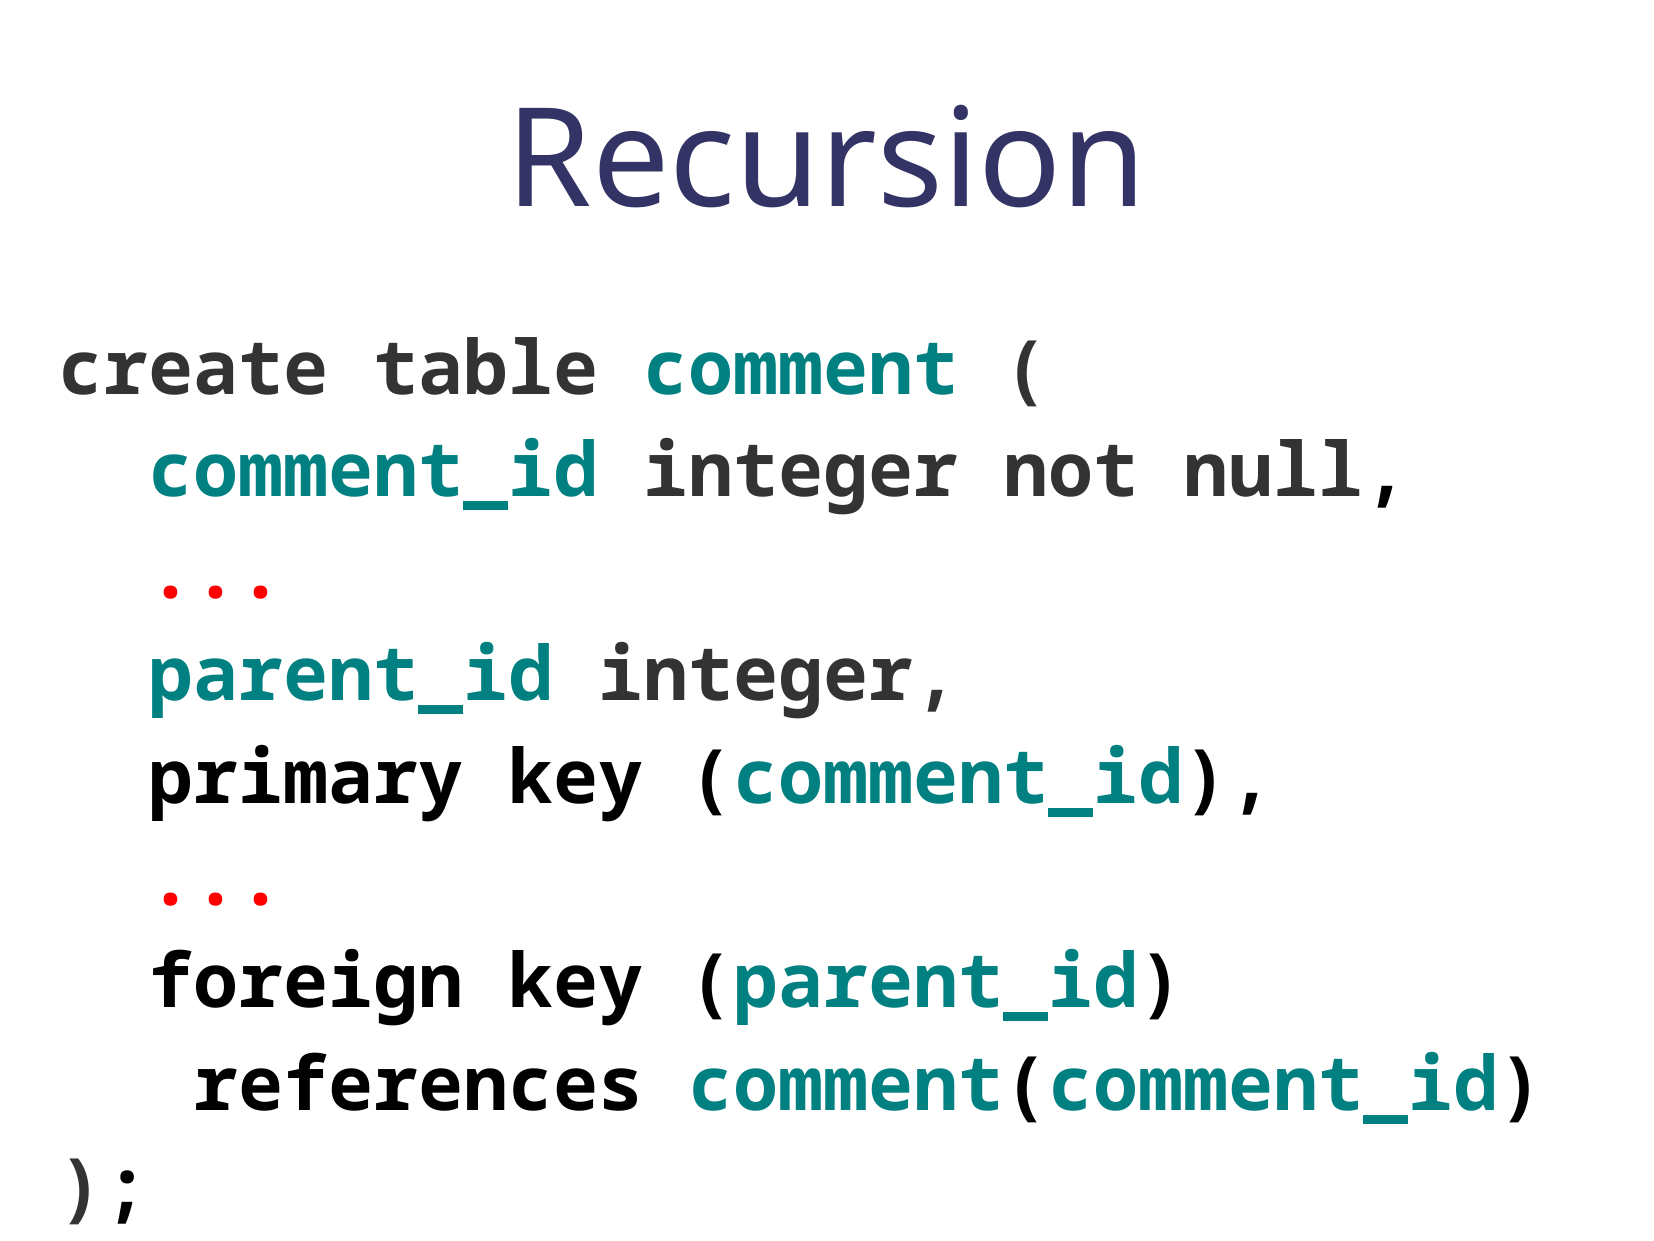

# Recursion
create table comment (
 comment_id integer not null,
 ...
 parent_id integer,
 primary key (comment_id),
 ...
 foreign key (parent_id)
 references comment(comment_id)
);